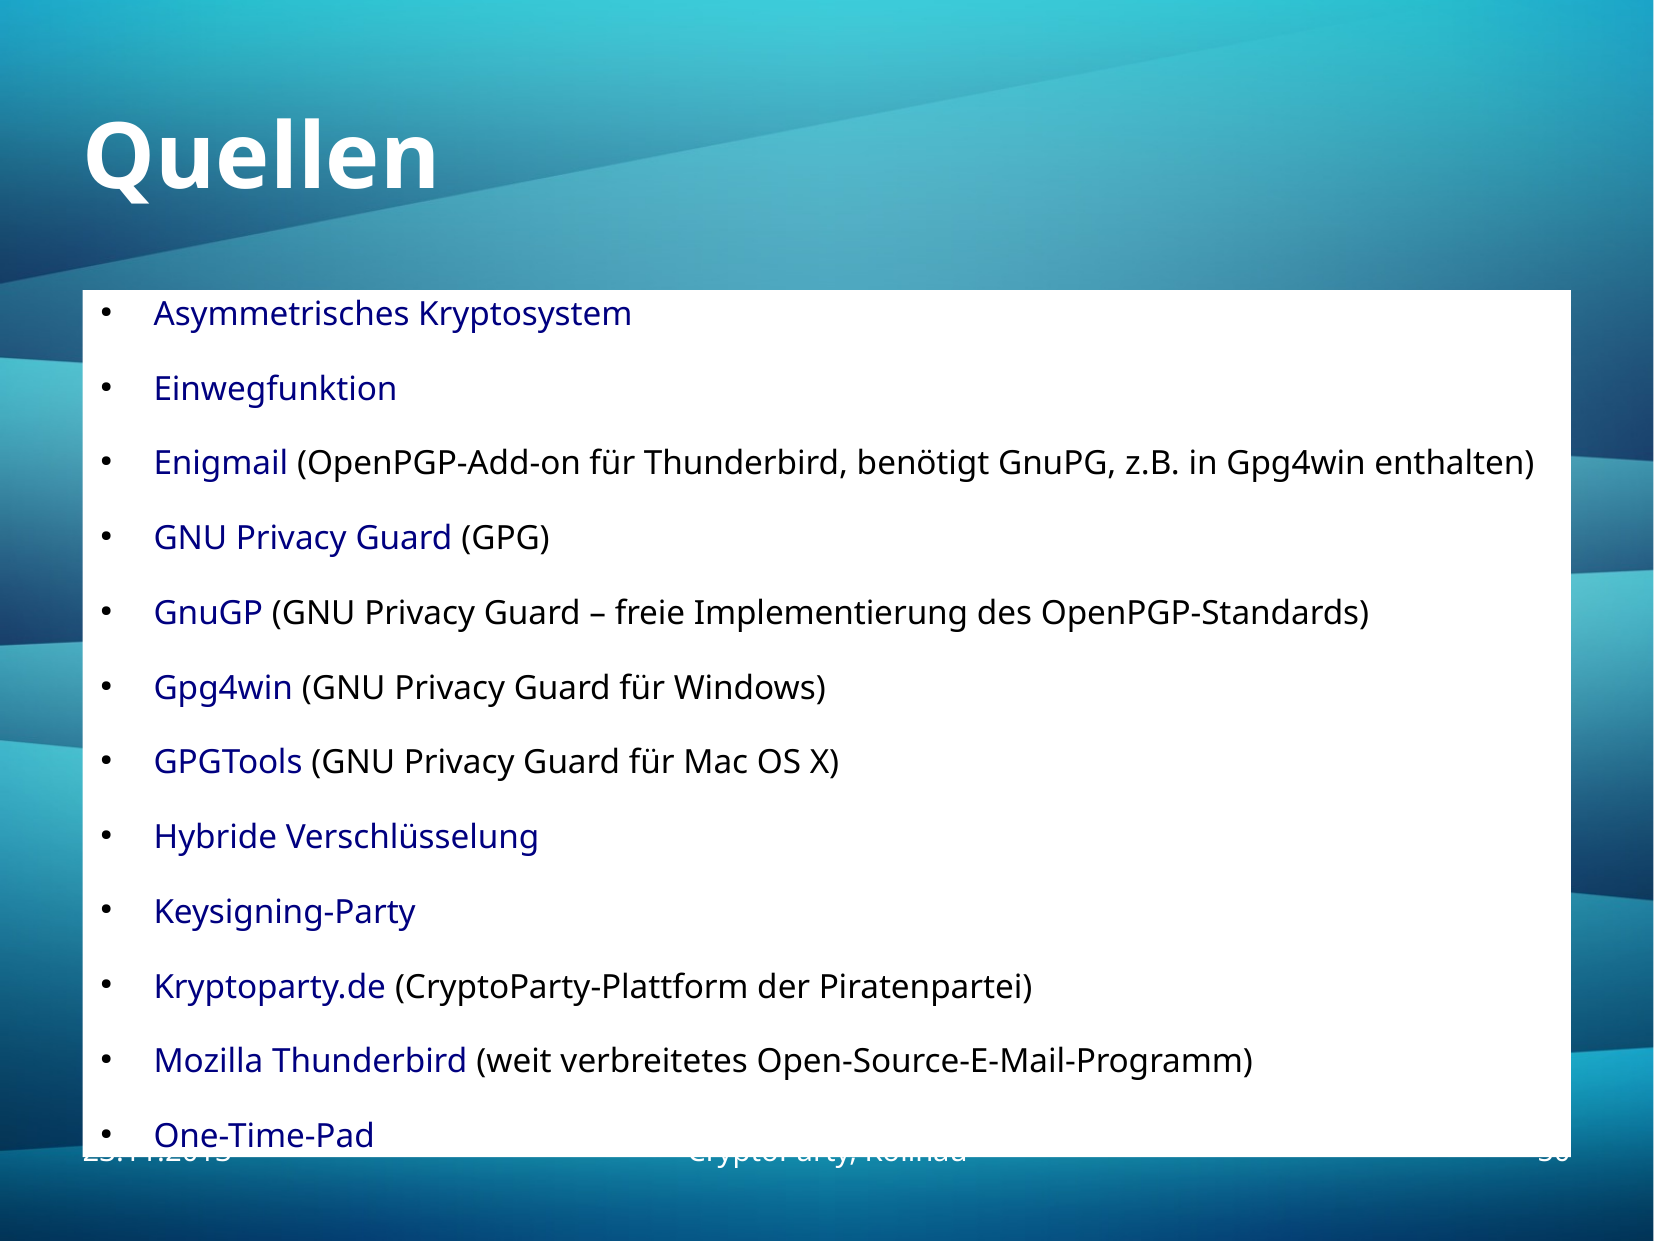

# Quellen
Asymmetrisches Kryptosystem
Einwegfunktion
Enigmail (OpenPGP-Add-on für Thunderbird, benötigt GnuPG, z.B. in Gpg4win enthalten)
GNU Privacy Guard (GPG)
GnuGP (GNU Privacy Guard – freie Implementierung des OpenPGP-Standards)
Gpg4win (GNU Privacy Guard für Windows)
GPGTools (GNU Privacy Guard für Mac OS X)
Hybride Verschlüsselung
Keysigning-Party
Kryptoparty.de (CryptoParty-Plattform der Piratenpartei)
Mozilla Thunderbird (weit verbreitetes Open-Source-E-Mail-Programm)
One-Time-Pad
23.11.2013
CryptoParty, Kollnau
50